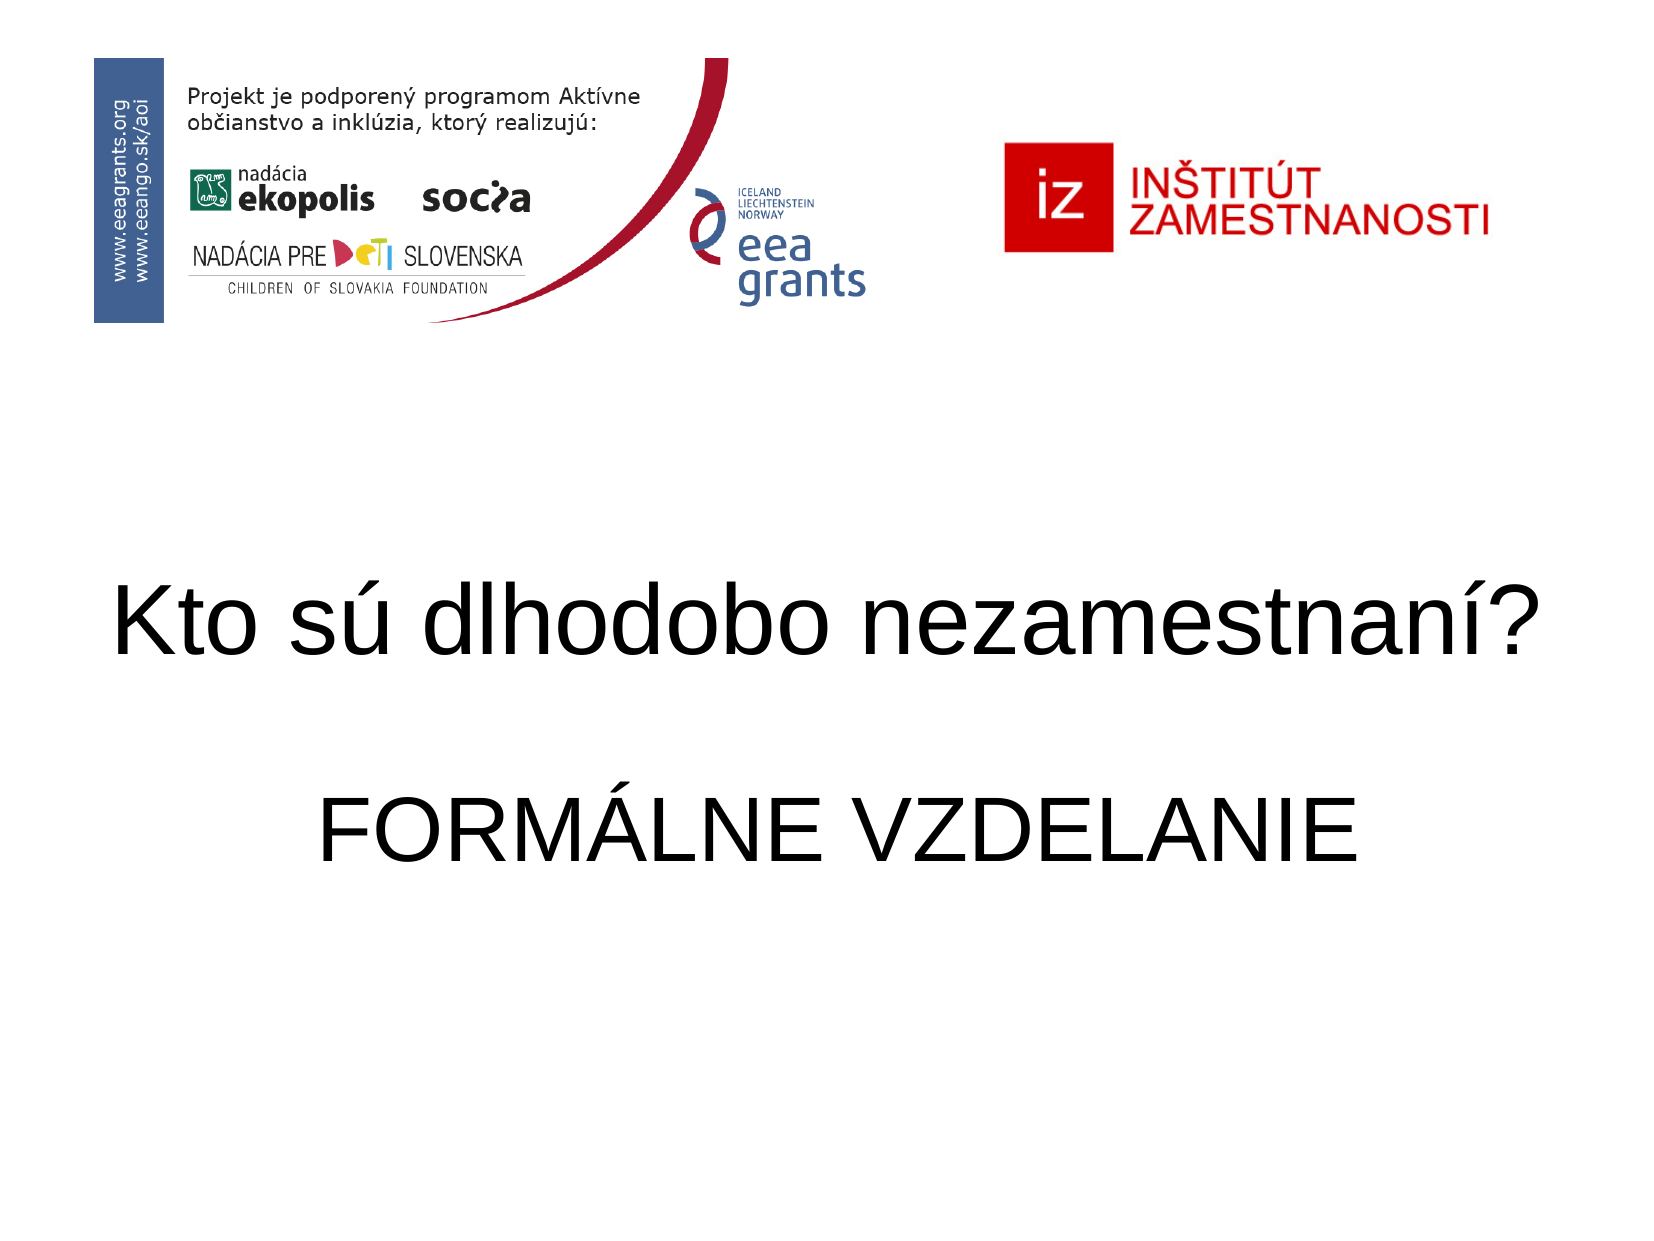

# Kto sú dlhodobo nezamestnaní?
 FORMÁLNE VZDELANIE